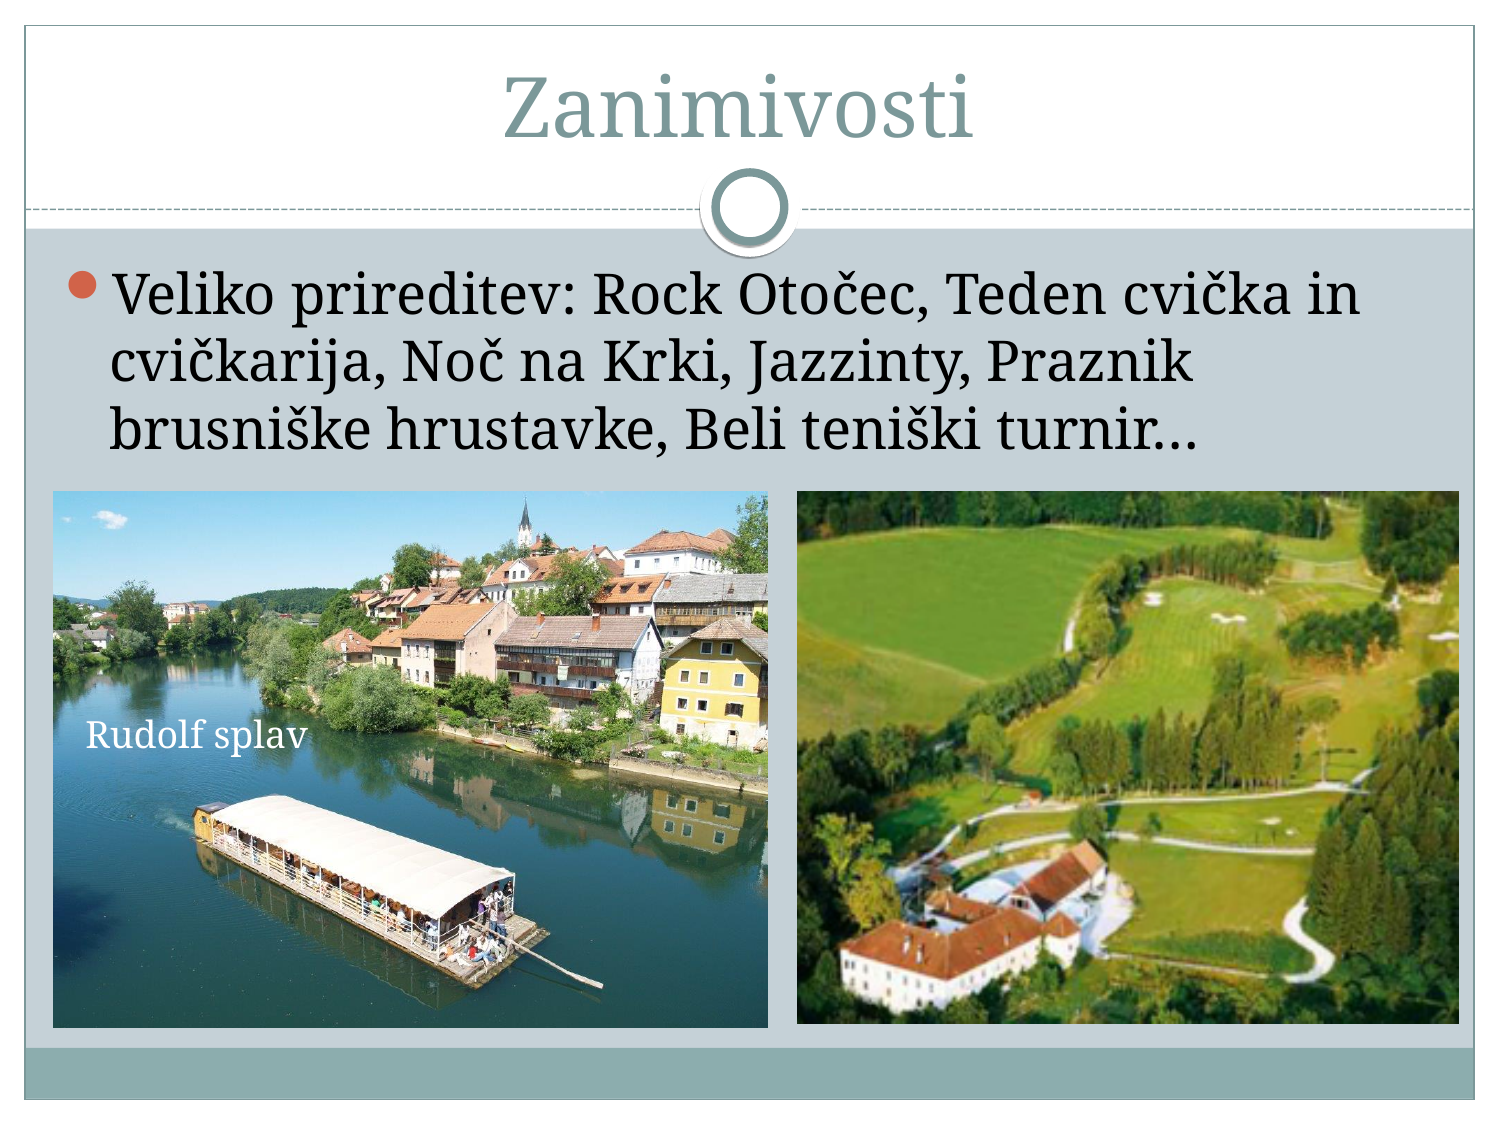

# Zanimivosti
Veliko prireditev: Rock Otočec, Teden cvička in cvičkarija, Noč na Krki, Jazzinty, Praznik brusniške hrustavke, Beli teniški turnir…
Rudolf splav